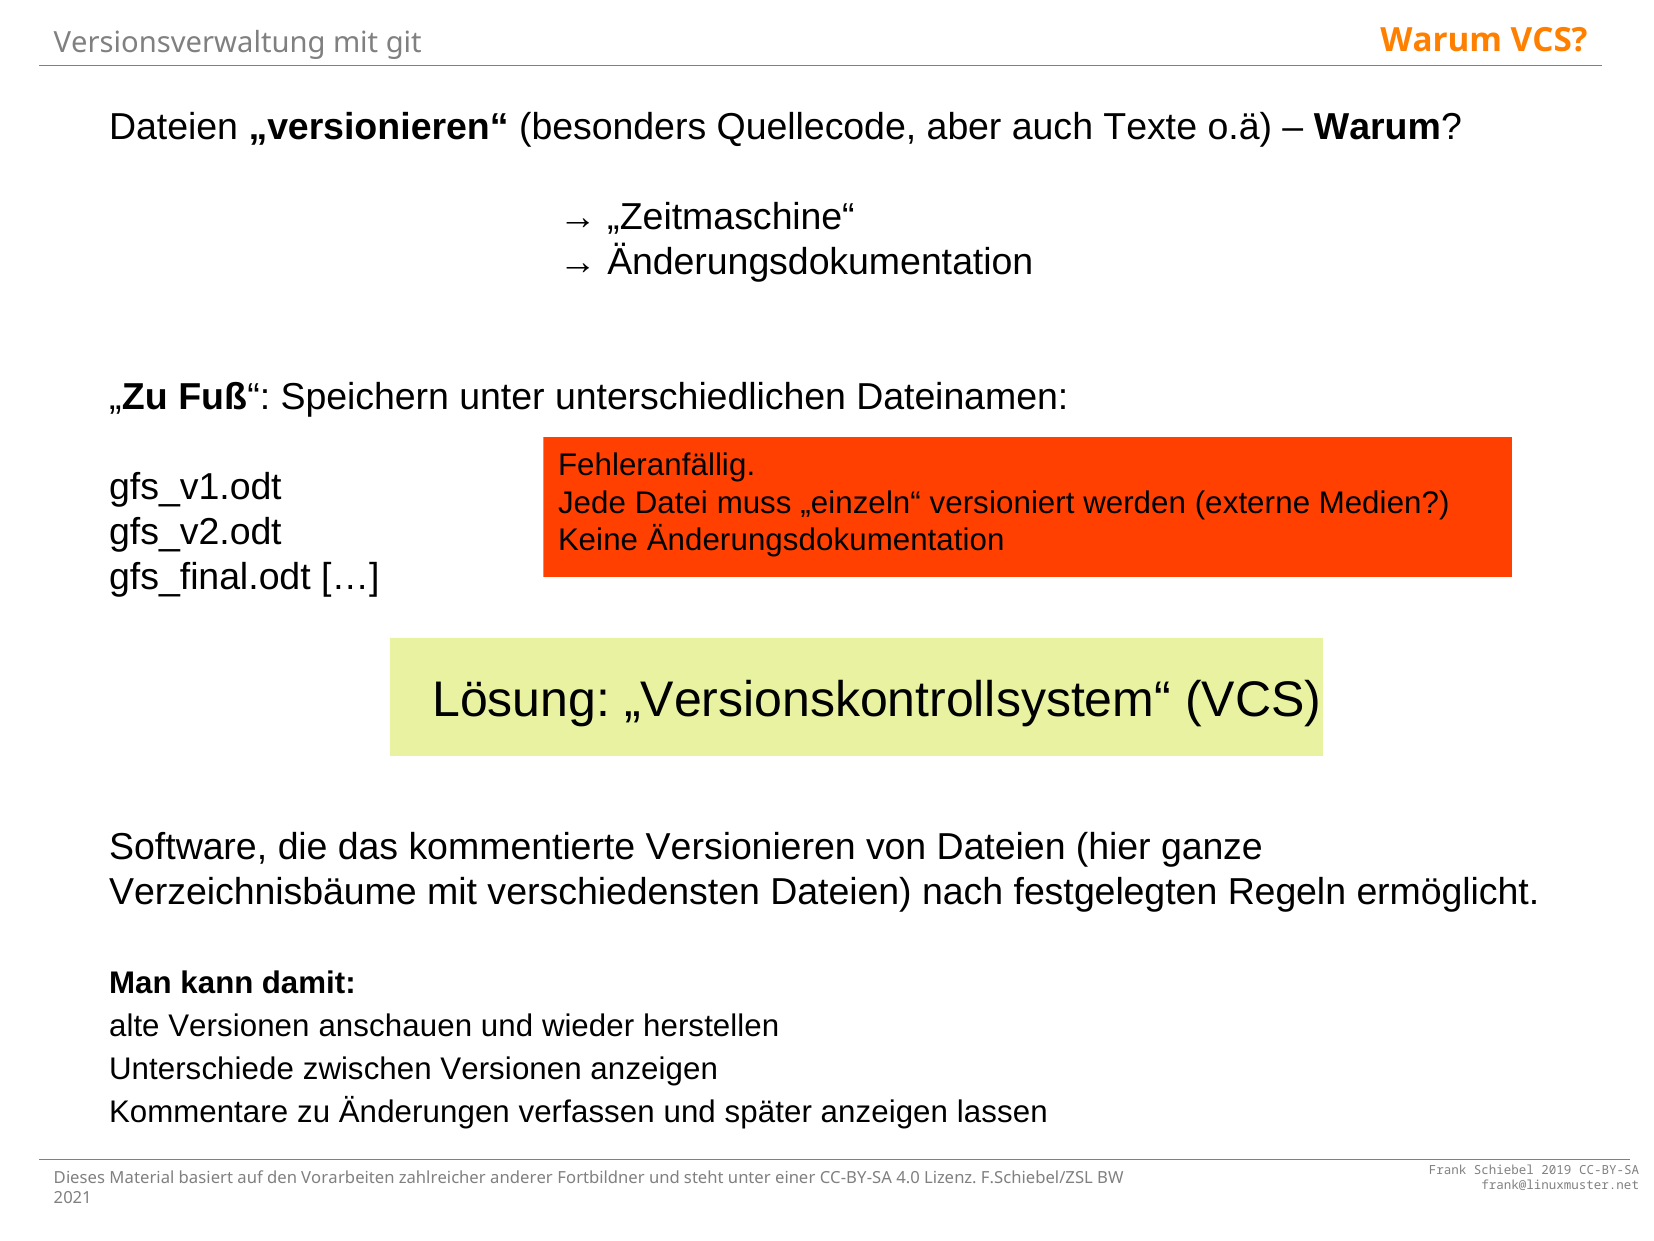

Warum VCS?
Versionsverwaltung mit git
Dateien „versionieren“ (besonders Quellecode, aber auch Texte o.ä) – Warum?
			→ „Zeitmaschine“
			→ Änderungsdokumentation
„Zu Fuß“: Speichern unter unterschiedlichen Dateinamen:
gfs_v1.odt
gfs_v2.odt
gfs_final.odt […]
Software, die das kommentierte Versionieren von Dateien (hier ganze Verzeichnisbäume mit verschiedensten Dateien) nach festgelegten Regeln ermöglicht.
Man kann damit:
alte Versionen anschauen und wieder herstellen
Unterschiede zwischen Versionen anzeigen
Kommentare zu Änderungen verfassen und später anzeigen lassen
Fehleranfällig.
Jede Datei muss „einzeln“ versioniert werden (externe Medien?)
Keine Änderungsdokumentation
 Lösung: „Versionskontrollsystem“ (VCS)
Frank Schiebel 2019 CC-BY-SA
frank@linuxmuster.net